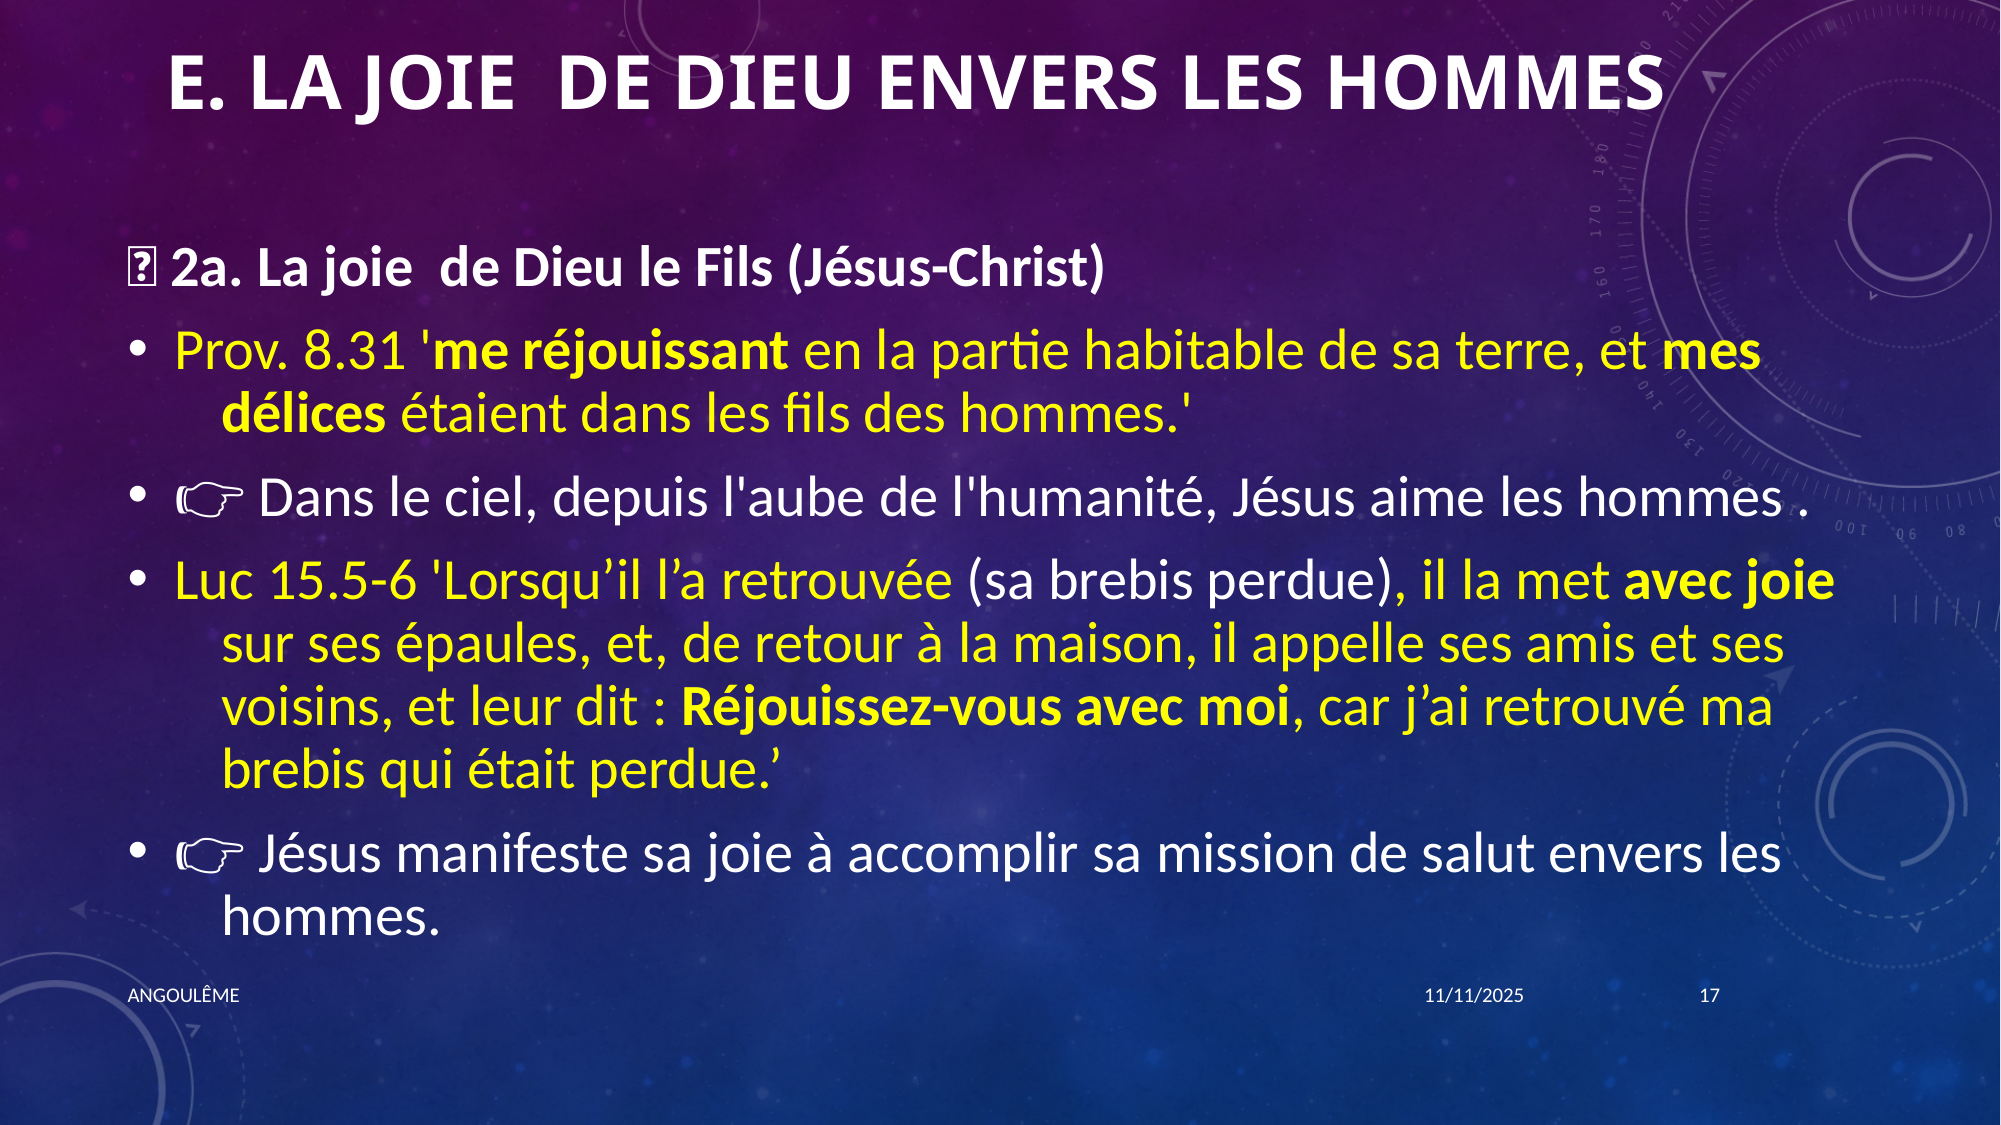

# E. La joie de Dieu envers les hommes
✨ 2a. La joie de Dieu le Fils (Jésus-Christ)
Prov. 8.31 'me réjouissant en la partie habitable de sa terre, et mes délices étaient dans les fils des hommes.'
👉 Dans le ciel, depuis l'aube de l'humanité, Jésus aime les hommes .
Luc 15.5-6 'Lorsqu’il l’a retrouvée (sa brebis perdue), il la met avec joie sur ses épaules, et, de retour à la maison, il appelle ses amis et ses voisins, et leur dit : Réjouissez-vous avec moi, car j’ai retrouvé ma brebis qui était perdue.’
👉 Jésus manifeste sa joie à accomplir sa mission de salut envers les hommes.
ANGOULÊME
11/11/2025
17